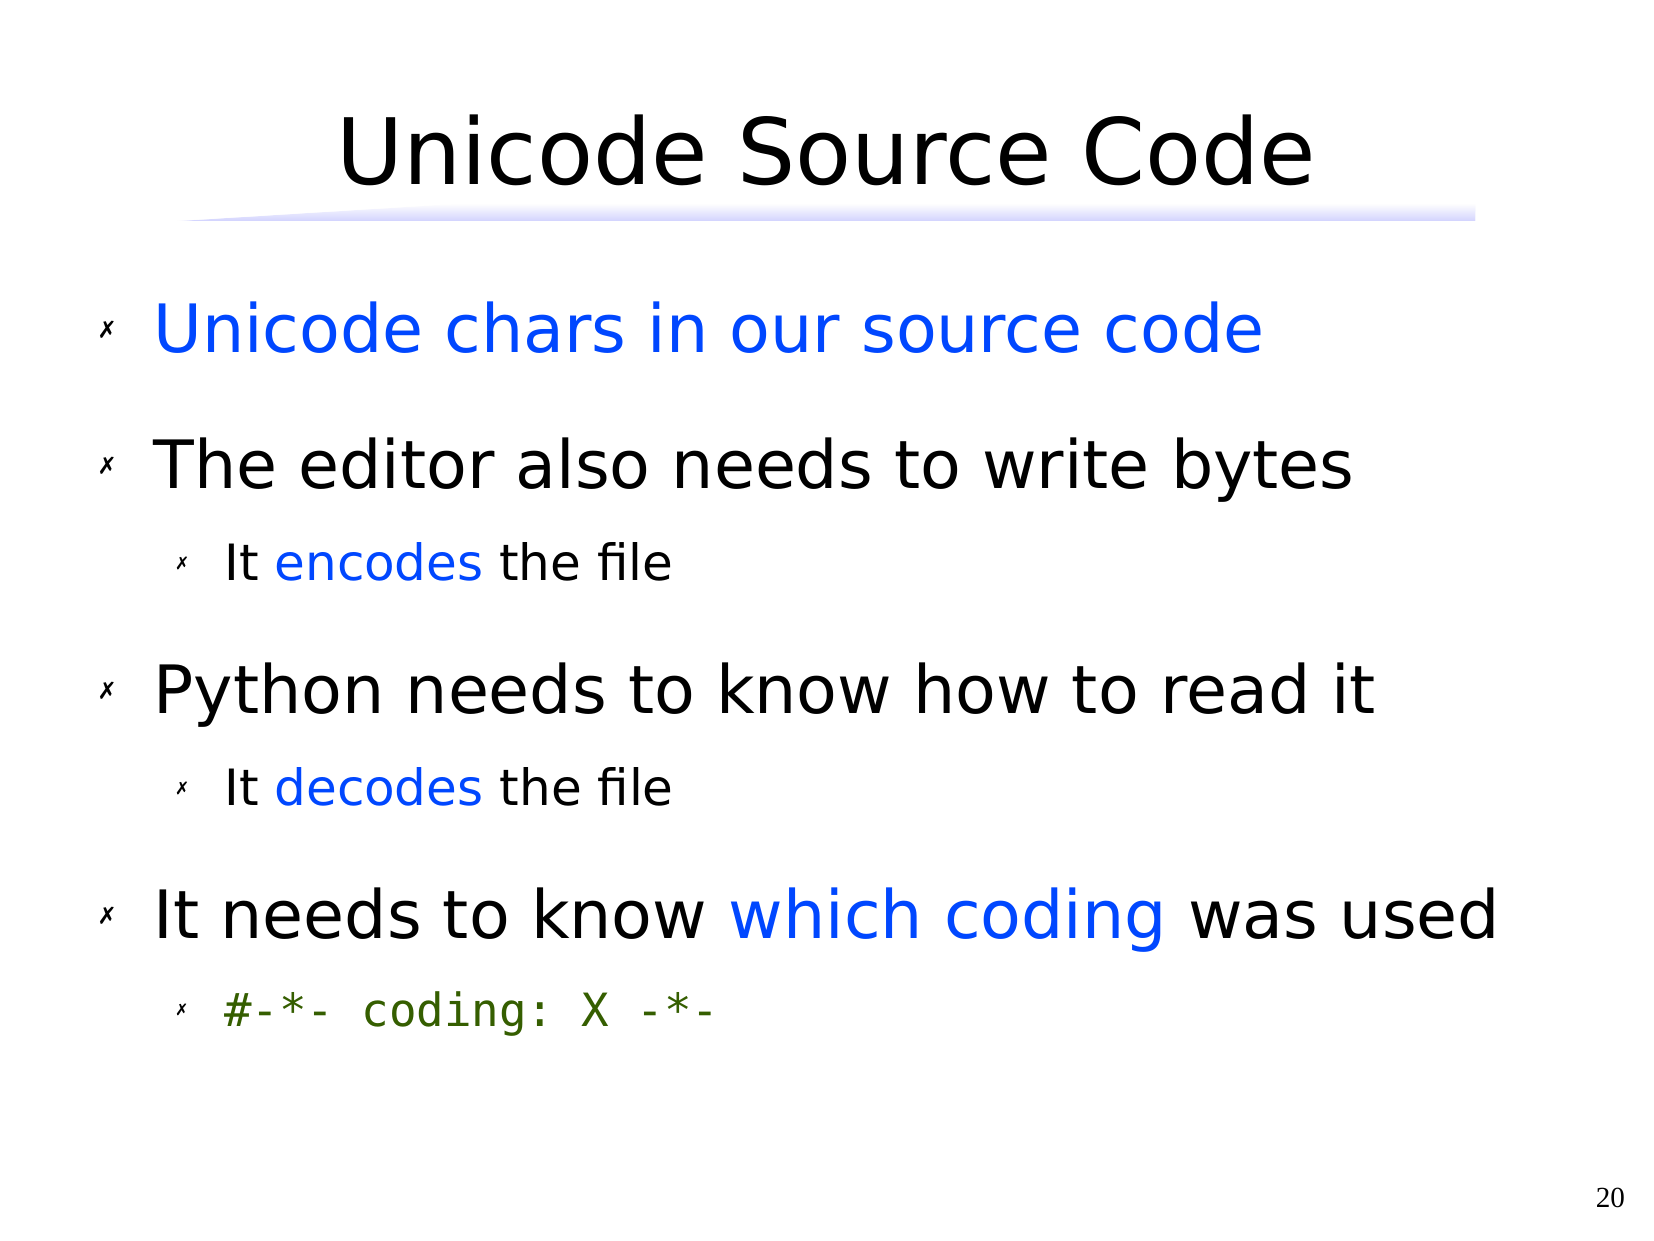

# Unicode Source Code
Unicode chars in our source code
The editor also needs to write bytes
It encodes the file
Python needs to know how to read it
It decodes the file
It needs to know which coding was used
#-*- coding: X -*-
20